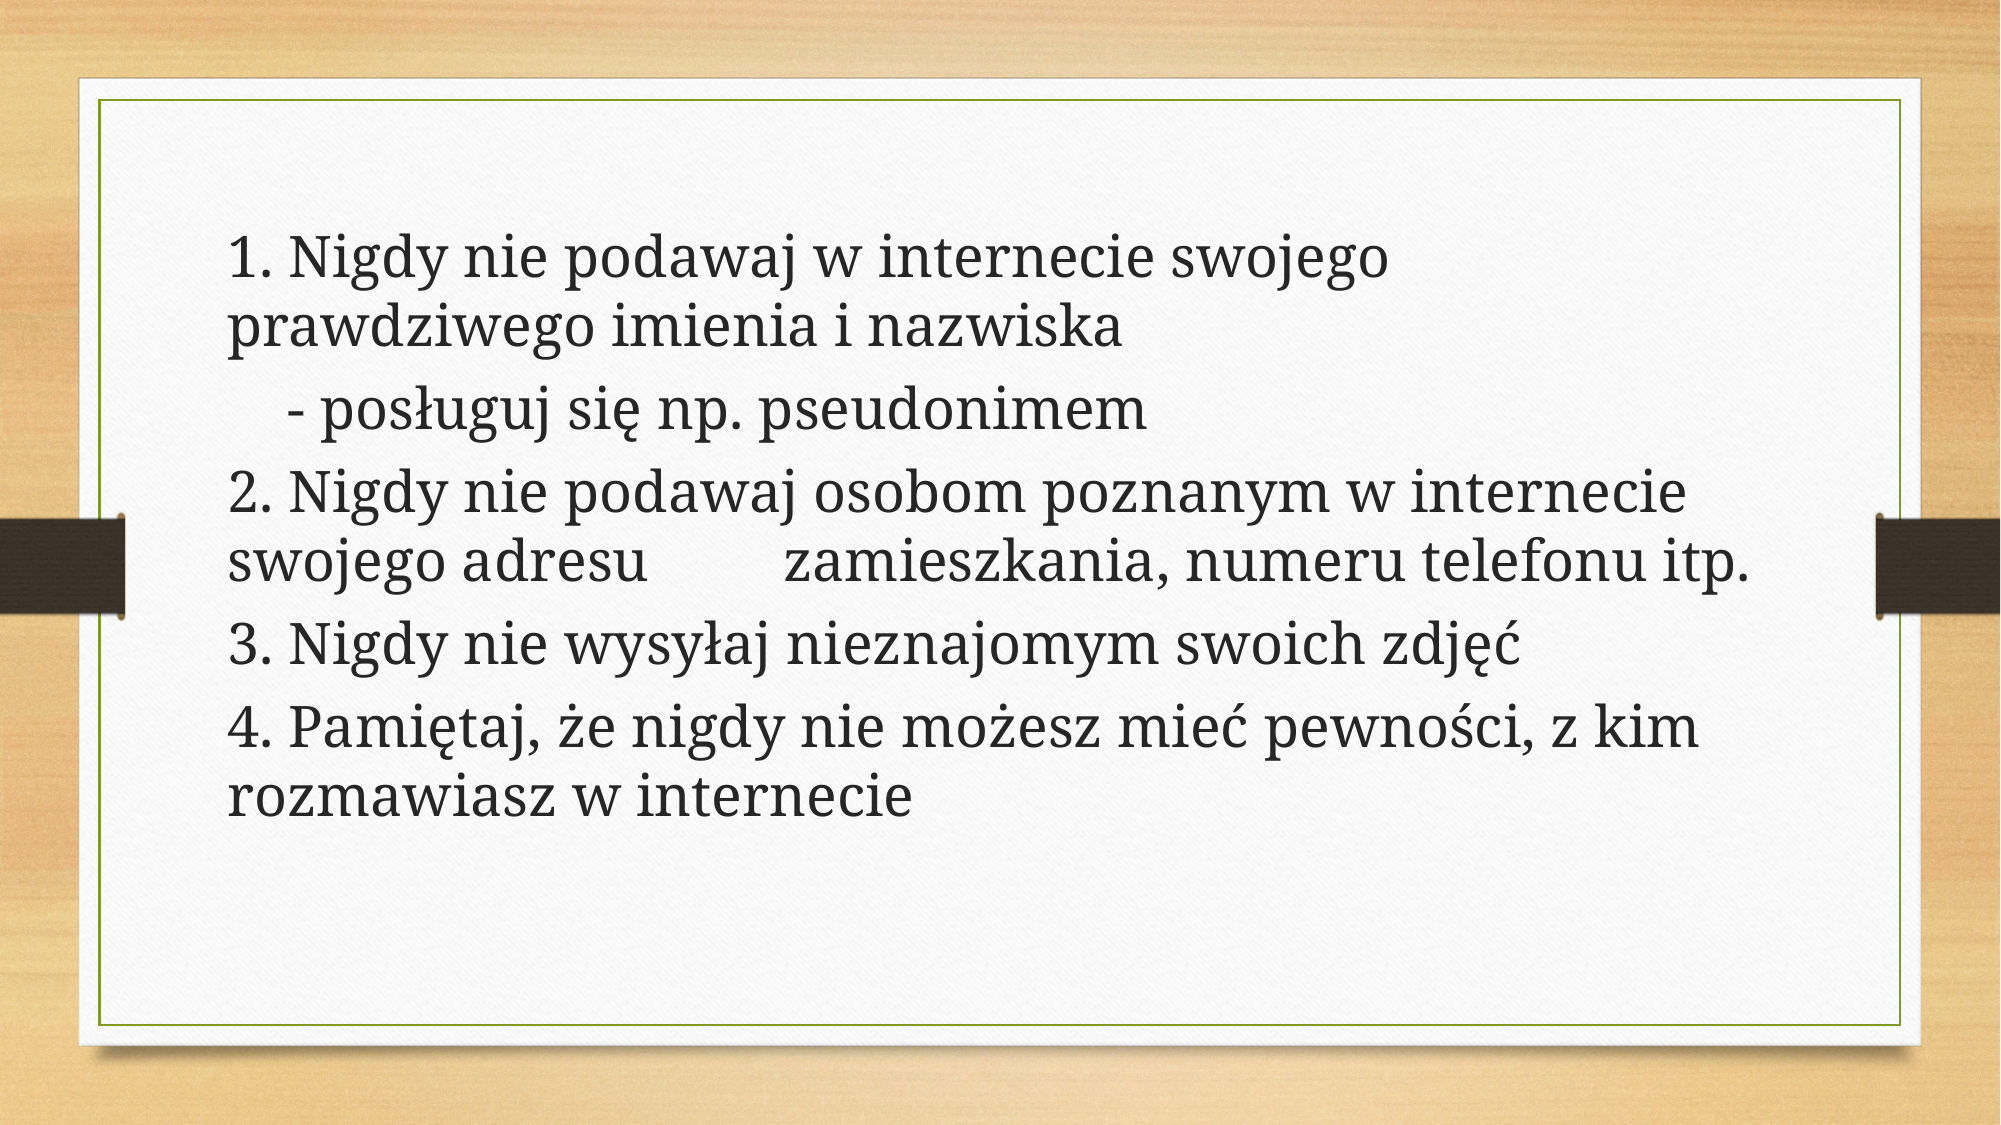

# 1. Nigdy nie podawaj w internecie swojego prawdziwego imienia i nazwiska
 - posługuj się np. pseudonimem
2. Nigdy nie podawaj osobom poznanym w internecie swojego adresu zamieszkania, numeru telefonu itp.
3. Nigdy nie wysyłaj nieznajomym swoich zdjęć
4. Pamiętaj, że nigdy nie możesz mieć pewności, z kim rozmawiasz w internecie